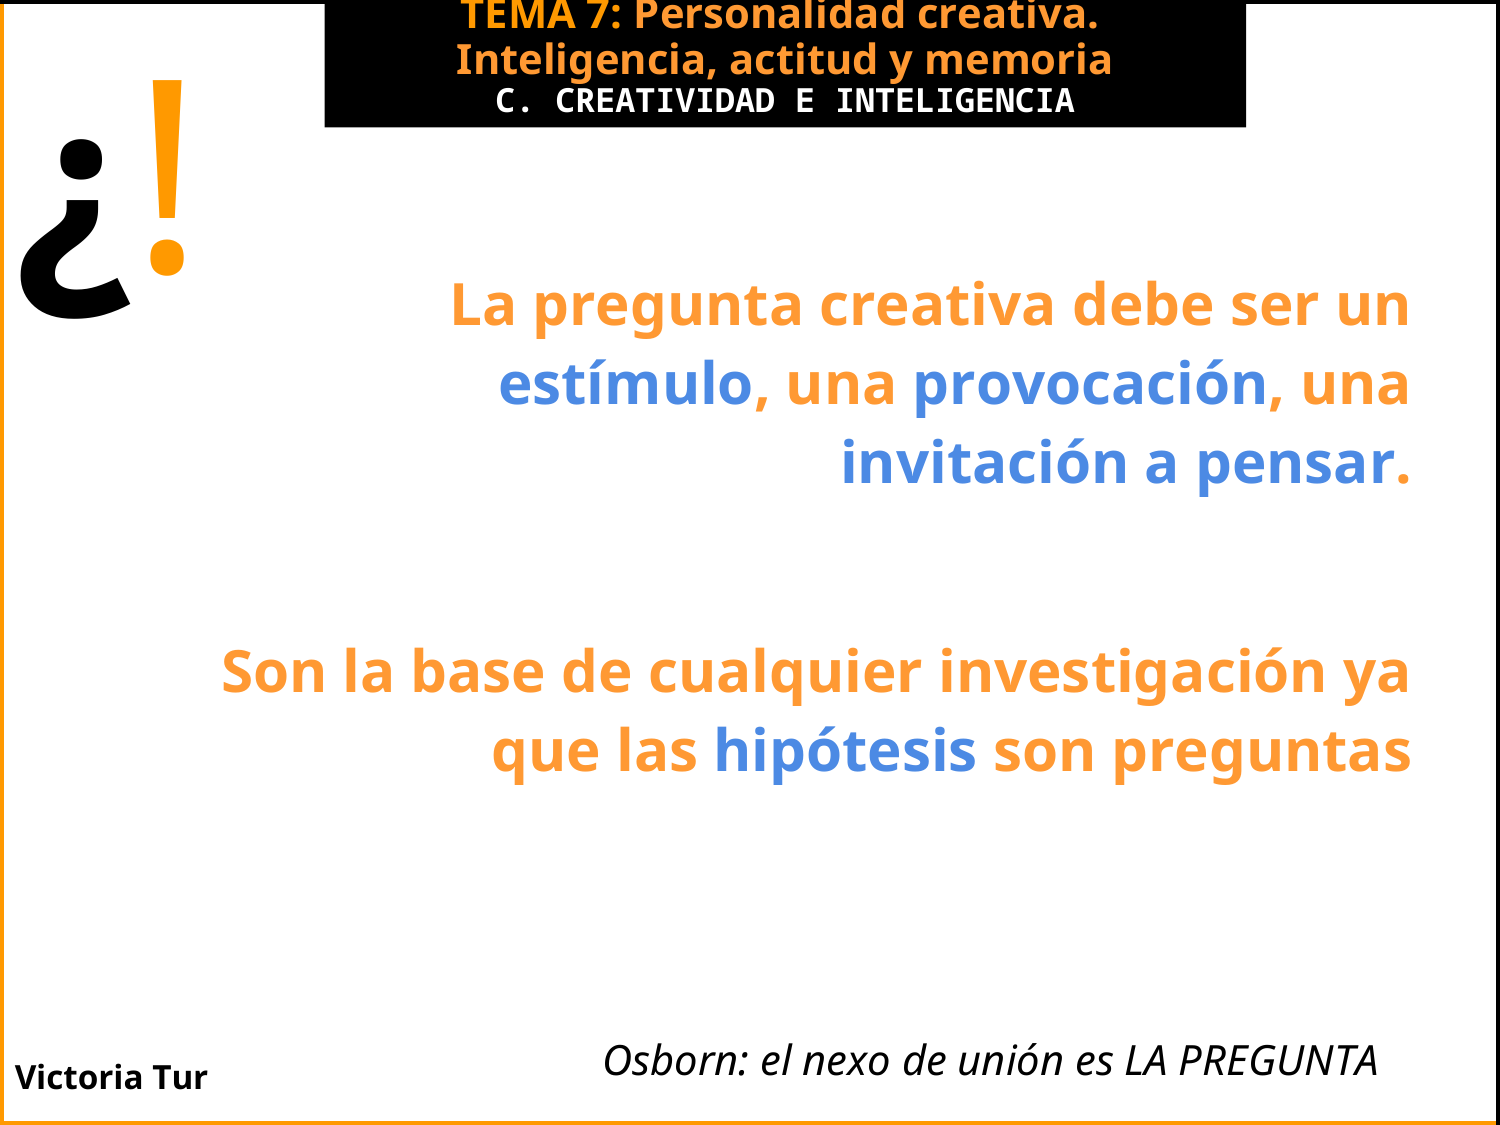

# La pregunta creativa debe ser un estímulo, una provocación, una invitación a pensar.
Son la base de cualquier investigación ya que las hipótesis son preguntas
Osborn: el nexo de unión es LA PREGUNTA